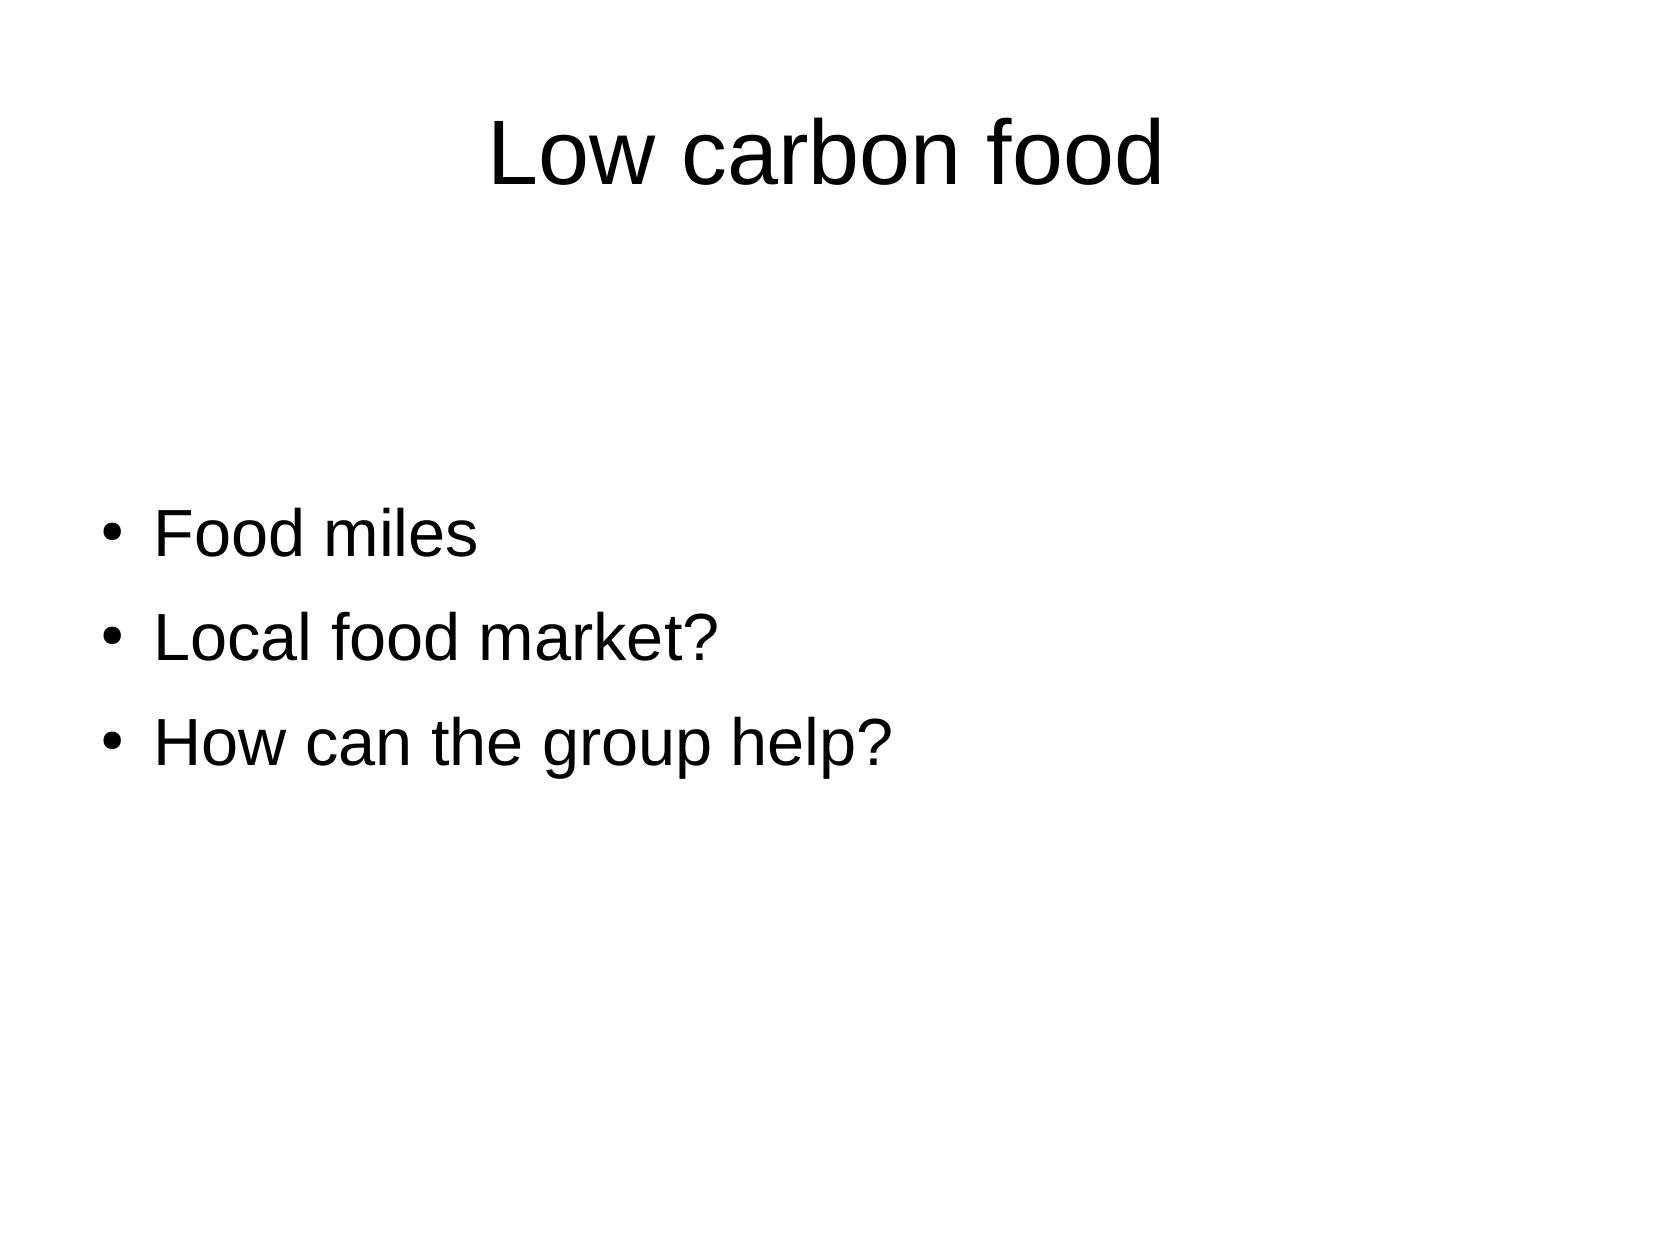

# Low carbon food
Food miles
Local food market?
How can the group help?